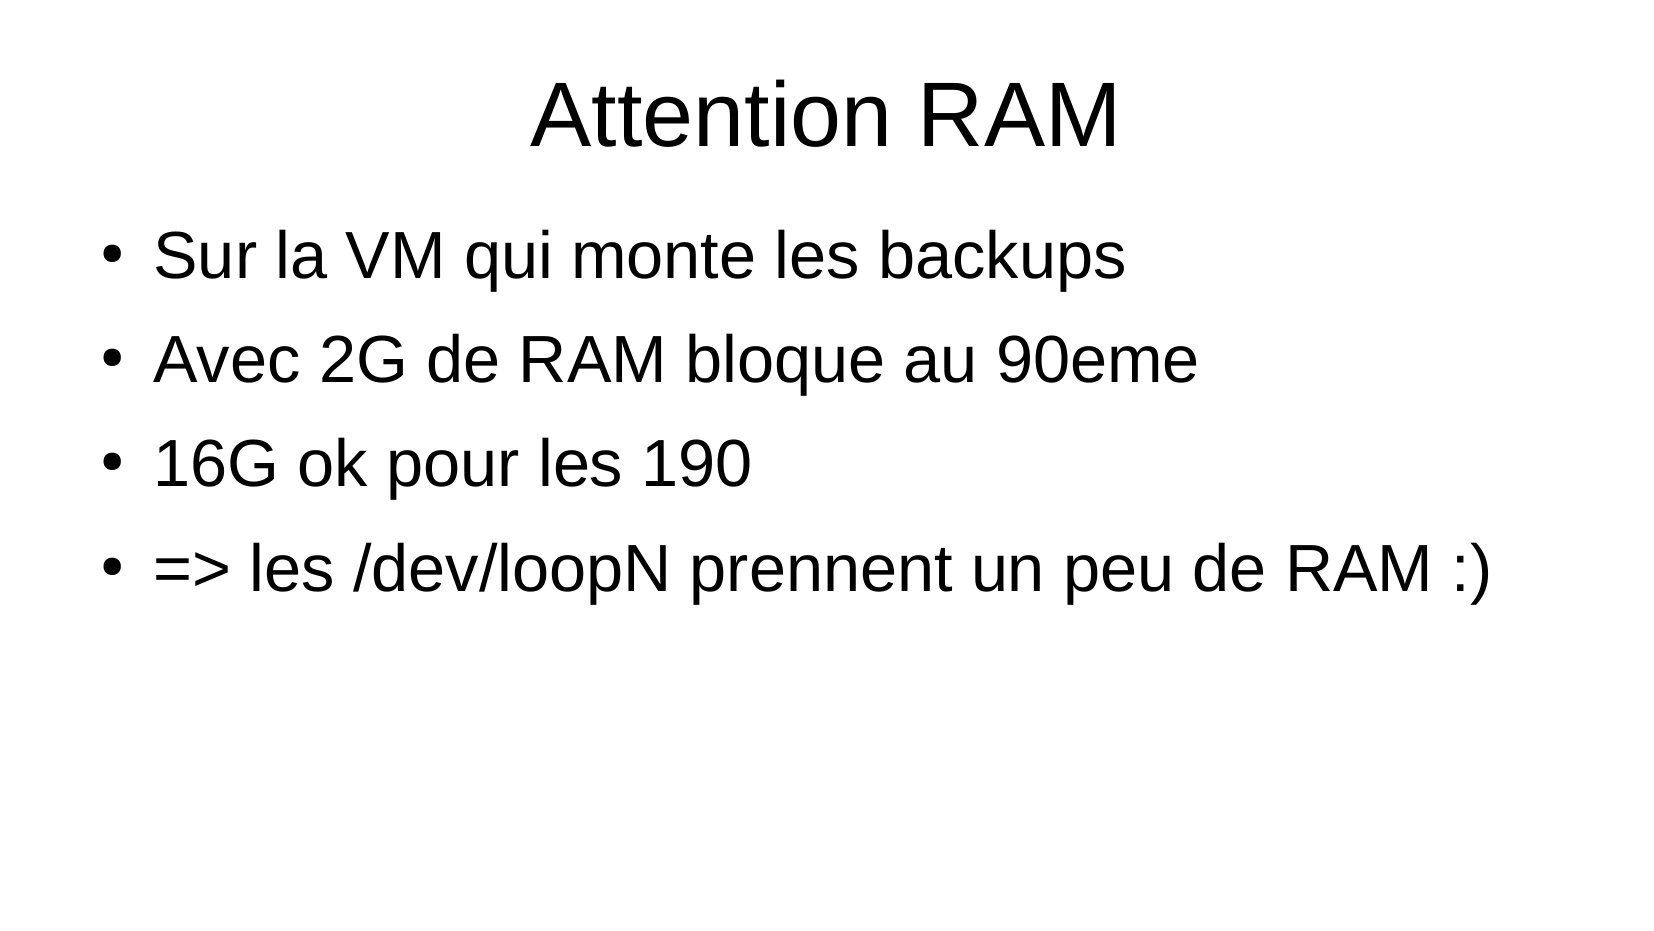

# Attention RAM
Sur la VM qui monte les backups
Avec 2G de RAM bloque au 90eme
16G ok pour les 190
=> les /dev/loopN prennent un peu de RAM :)